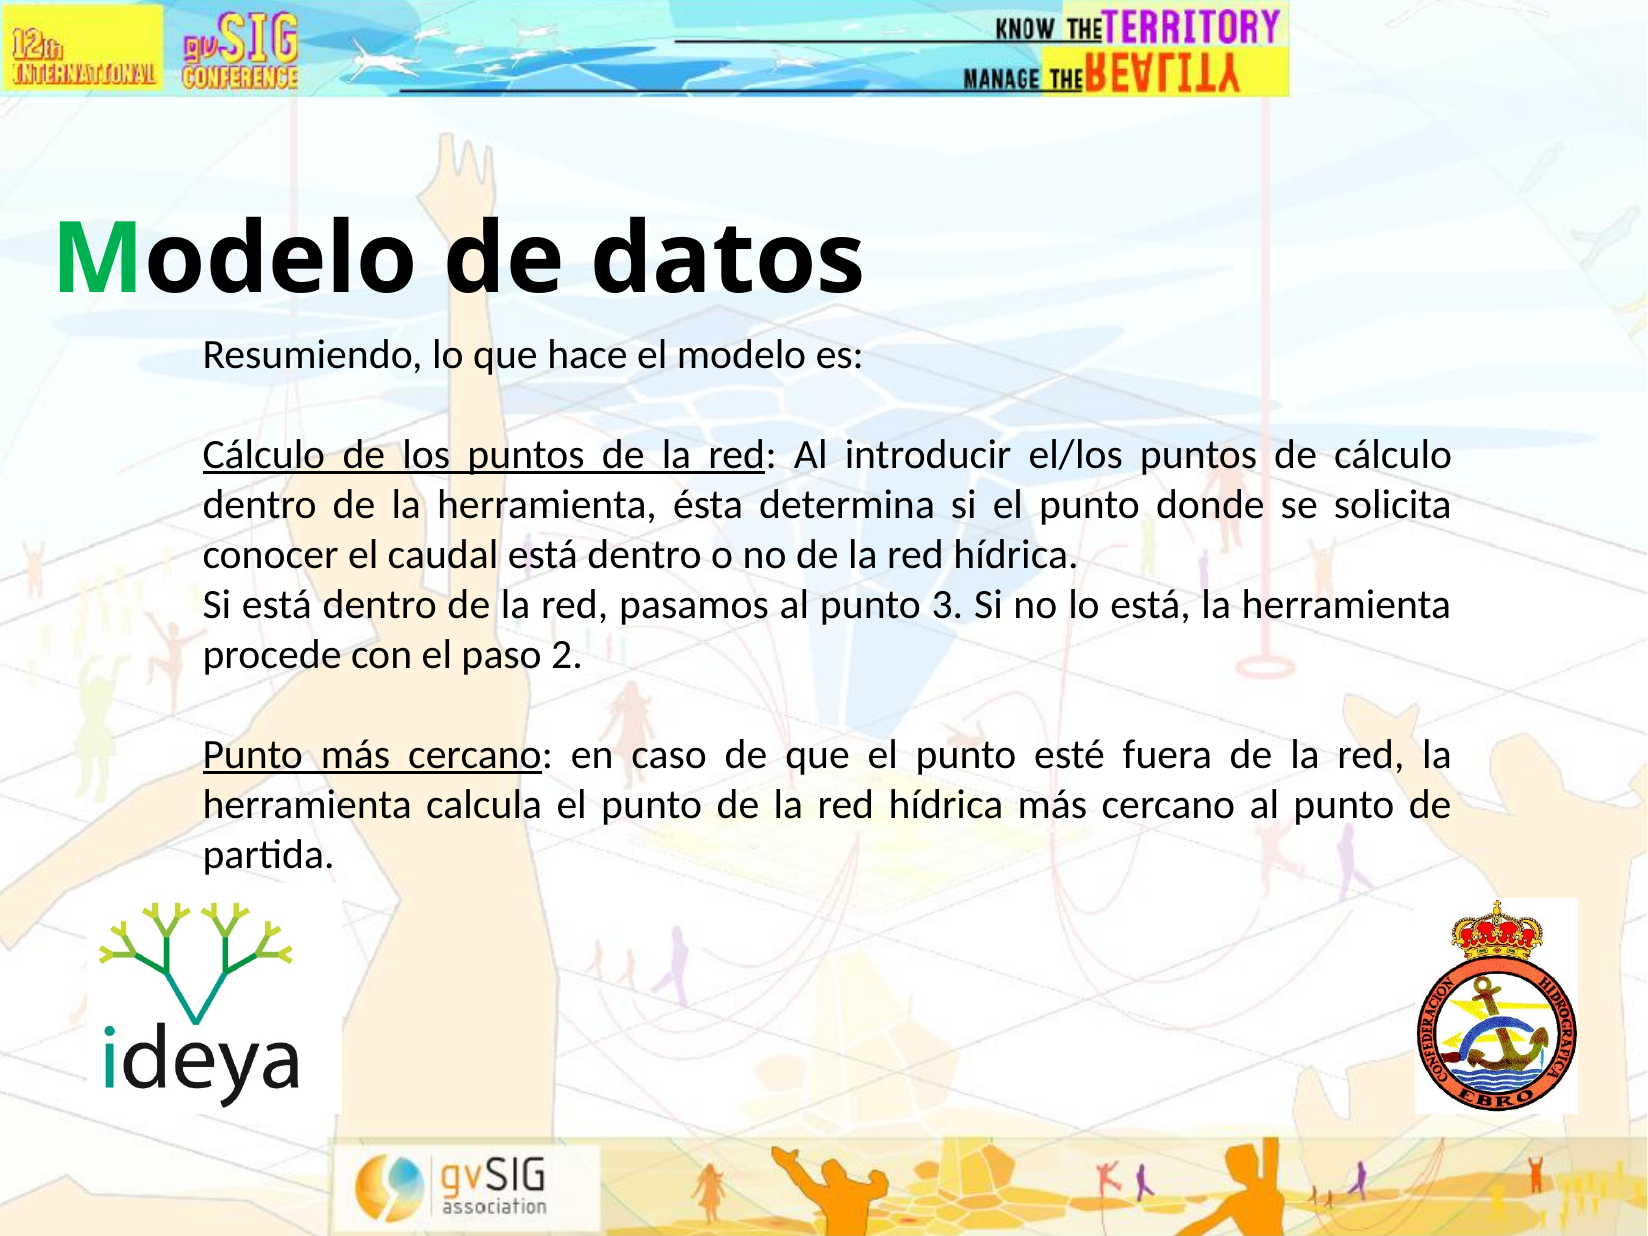

# Modelo de datos
Resumiendo, lo que hace el modelo es:
Cálculo de los puntos de la red: Al introducir el/los puntos de cálculo dentro de la herramienta, ésta determina si el punto donde se solicita conocer el caudal está dentro o no de la red hídrica.
Si está dentro de la red, pasamos al punto 3. Si no lo está, la herramienta procede con el paso 2.
Punto más cercano: en caso de que el punto esté fuera de la red, la herramienta calcula el punto de la red hídrica más cercano al punto de partida.